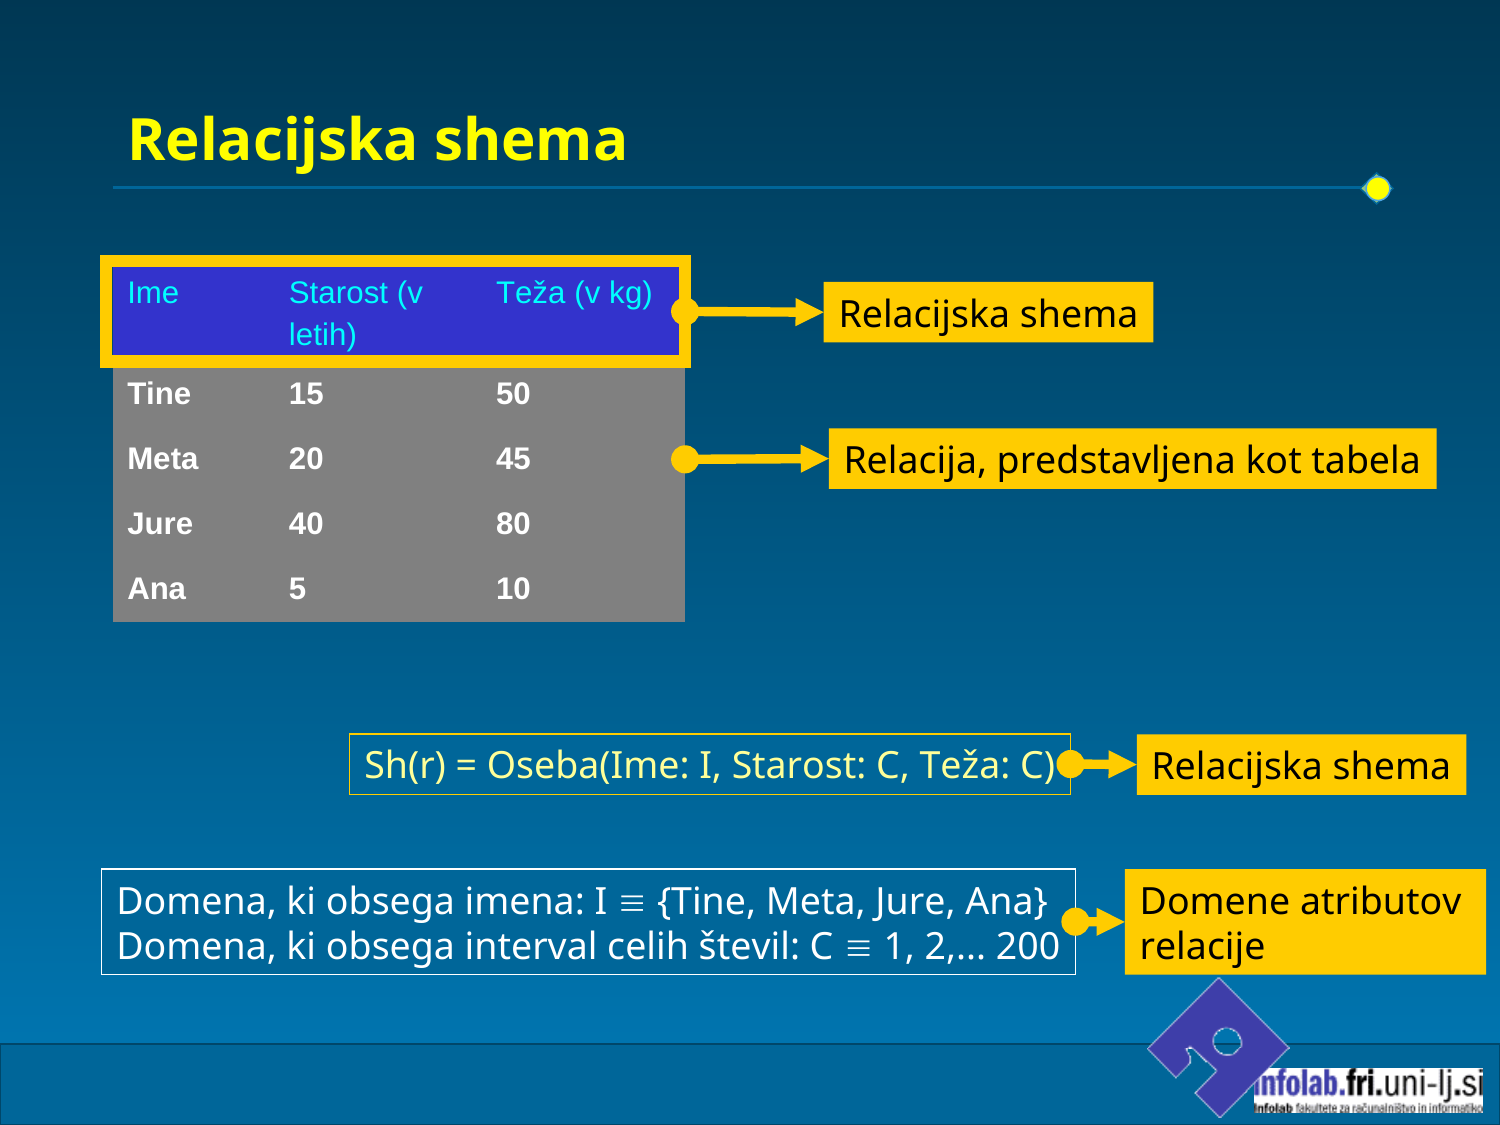

# Relacijska shema
Relacijska shema
| Ime | Starost (v letih) | Teža (v kg) |
| --- | --- | --- |
| Tine | 15 | 50 |
| Meta | 20 | 45 |
| Jure | 40 | 80 |
| Ana | 5 | 10 |
Relacija, predstavljena kot tabela
Sh(r) = Oseba(Ime: I, Starost: C, Teža: C)
Relacijska shema
Domena, ki obsega imena: I  {Tine, Meta, Jure, Ana}
Domena, ki obsega interval celih števil: C  1, 2,... 200
Domene atributov
relacije